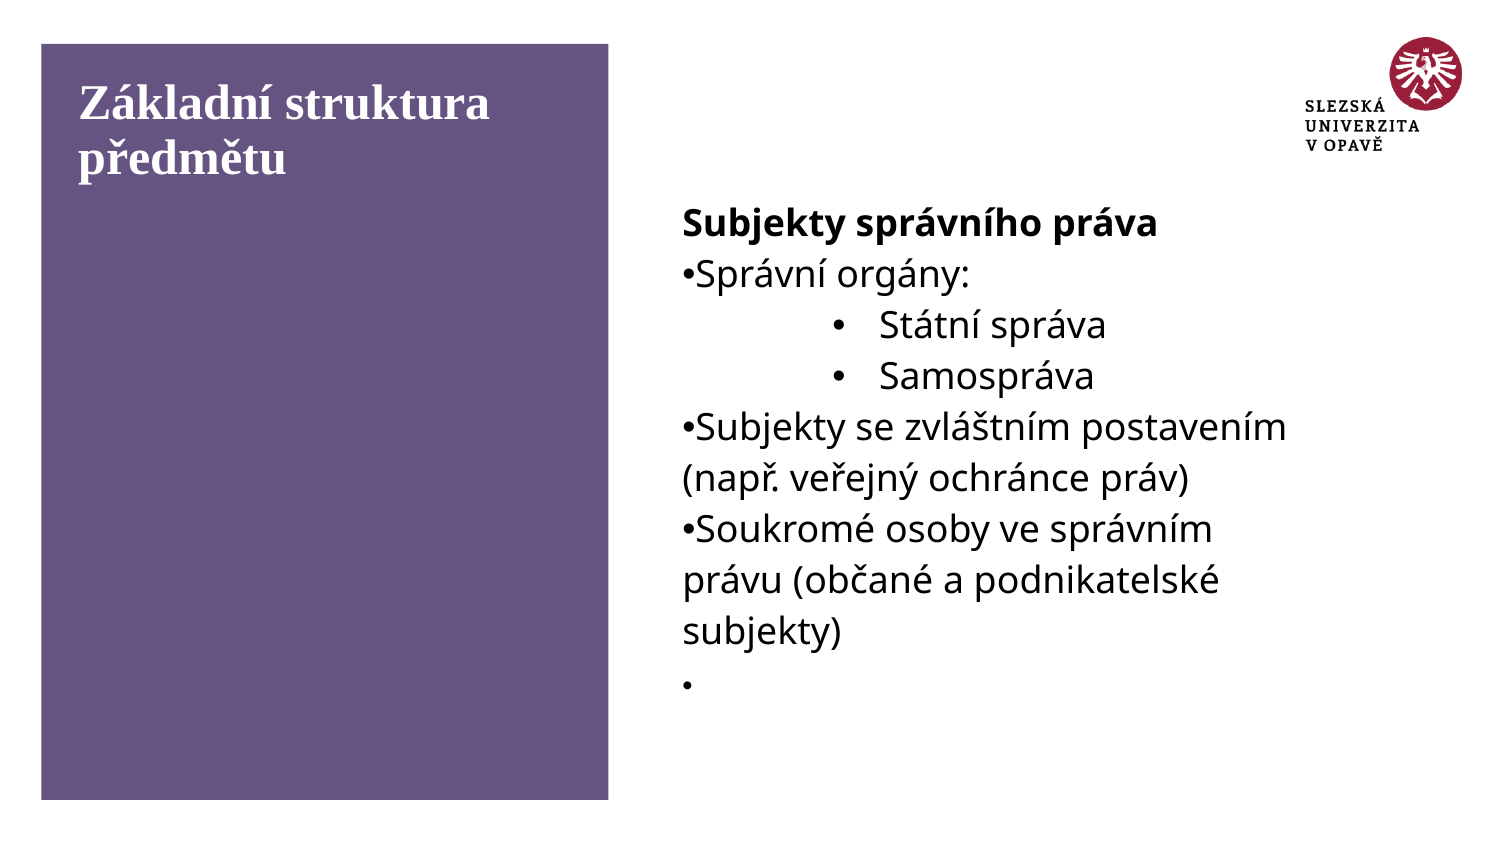

Základní struktura předmětu
Subjekty správního práva
Správní orgány:
Státní správa
Samospráva
Subjekty se zvláštním postavením (např. veřejný ochránce práv)
Soukromé osoby ve správním právu (občané a podnikatelské subjekty)